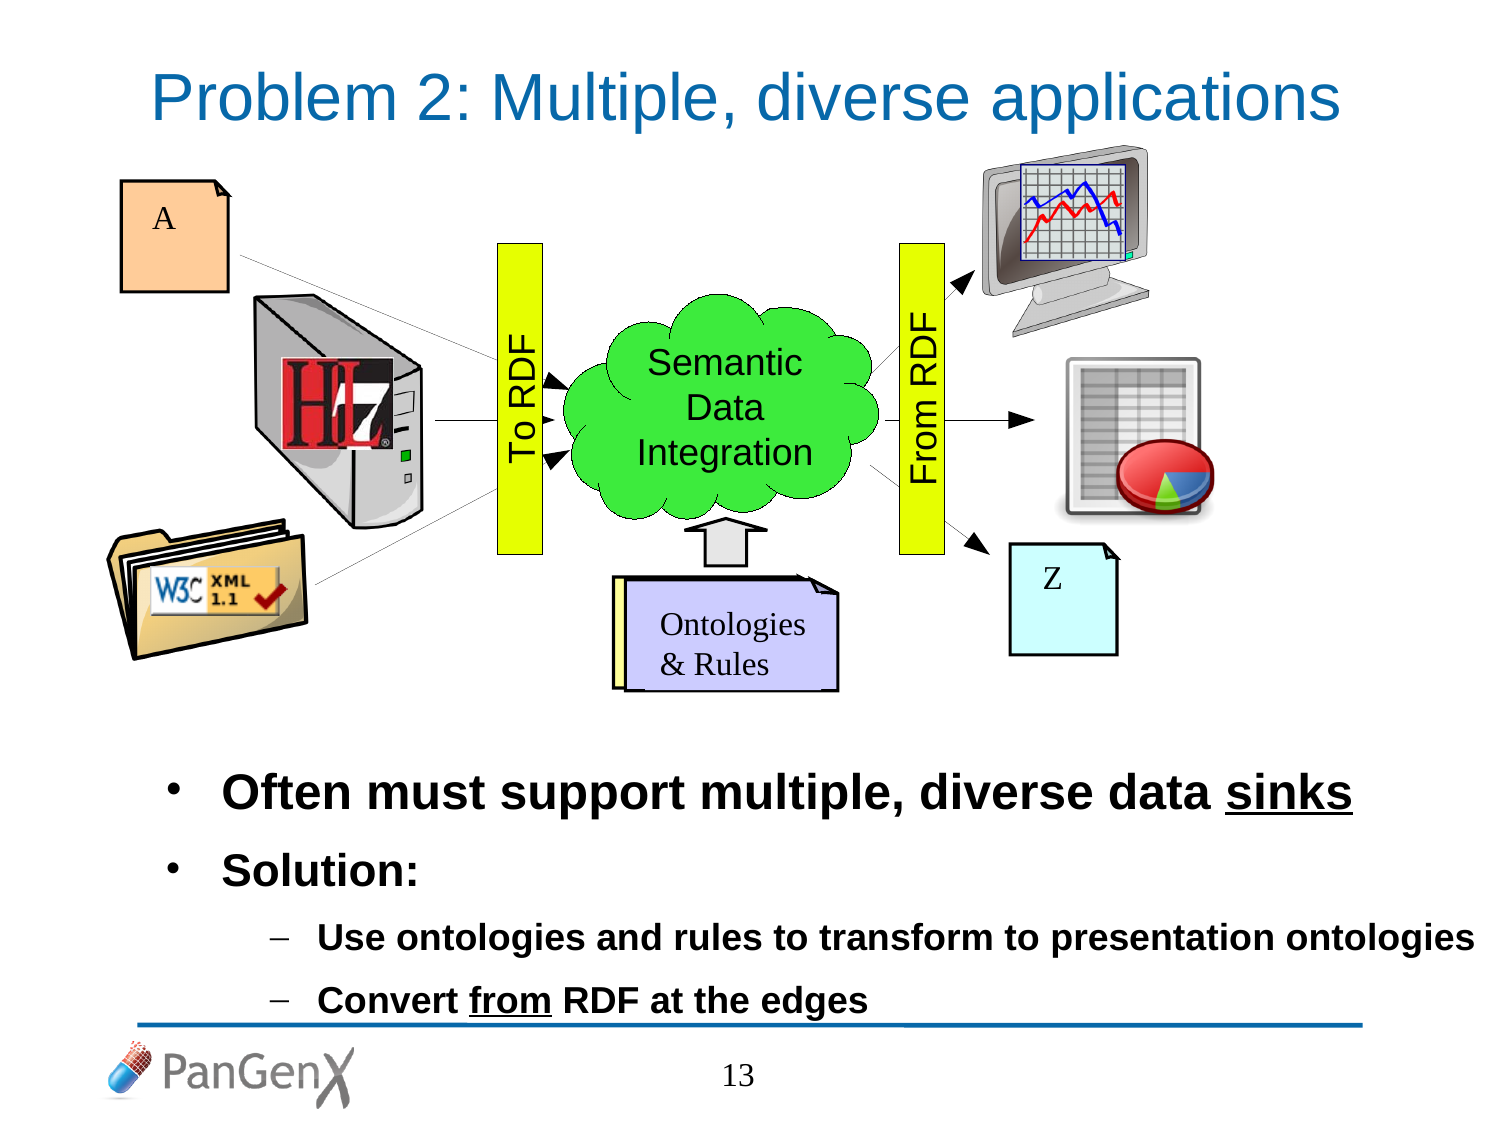

# Problem 2: Multiple, diverse applications
X
A
Semantic
Data
Integration
Semantic
Data
Federation
To RDF
From RDF
Z
Ontologies
& Rules
Ontologies
& Rules
Often must support multiple, diverse data sinks
Solution:
Use ontologies and rules to transform to presentation ontologies
Convert from RDF at the edges
13